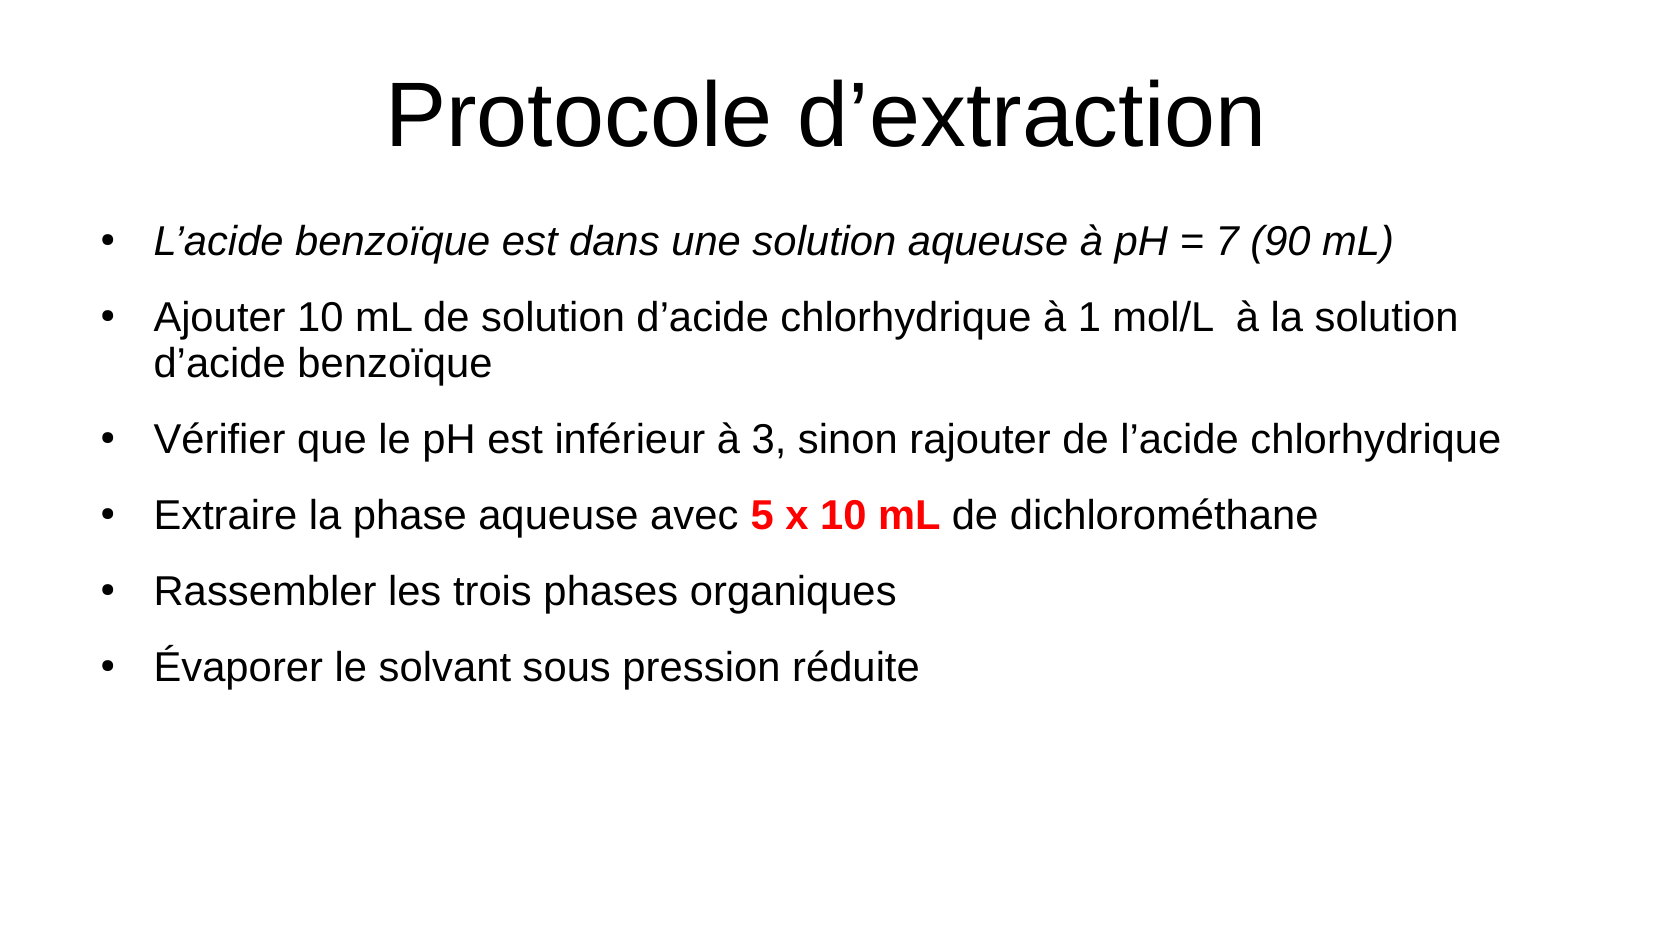

# Protocole d’extraction
L’acide benzoïque est dans une solution aqueuse à pH = 7 (90 mL)
Ajouter 10 mL de solution d’acide chlorhydrique à 1 mol/L à la solution d’acide benzoïque
Vérifier que le pH est inférieur à 3, sinon rajouter de l’acide chlorhydrique
Extraire la phase aqueuse avec 5 x 10 mL de dichlorométhane
Rassembler les trois phases organiques
Évaporer le solvant sous pression réduite